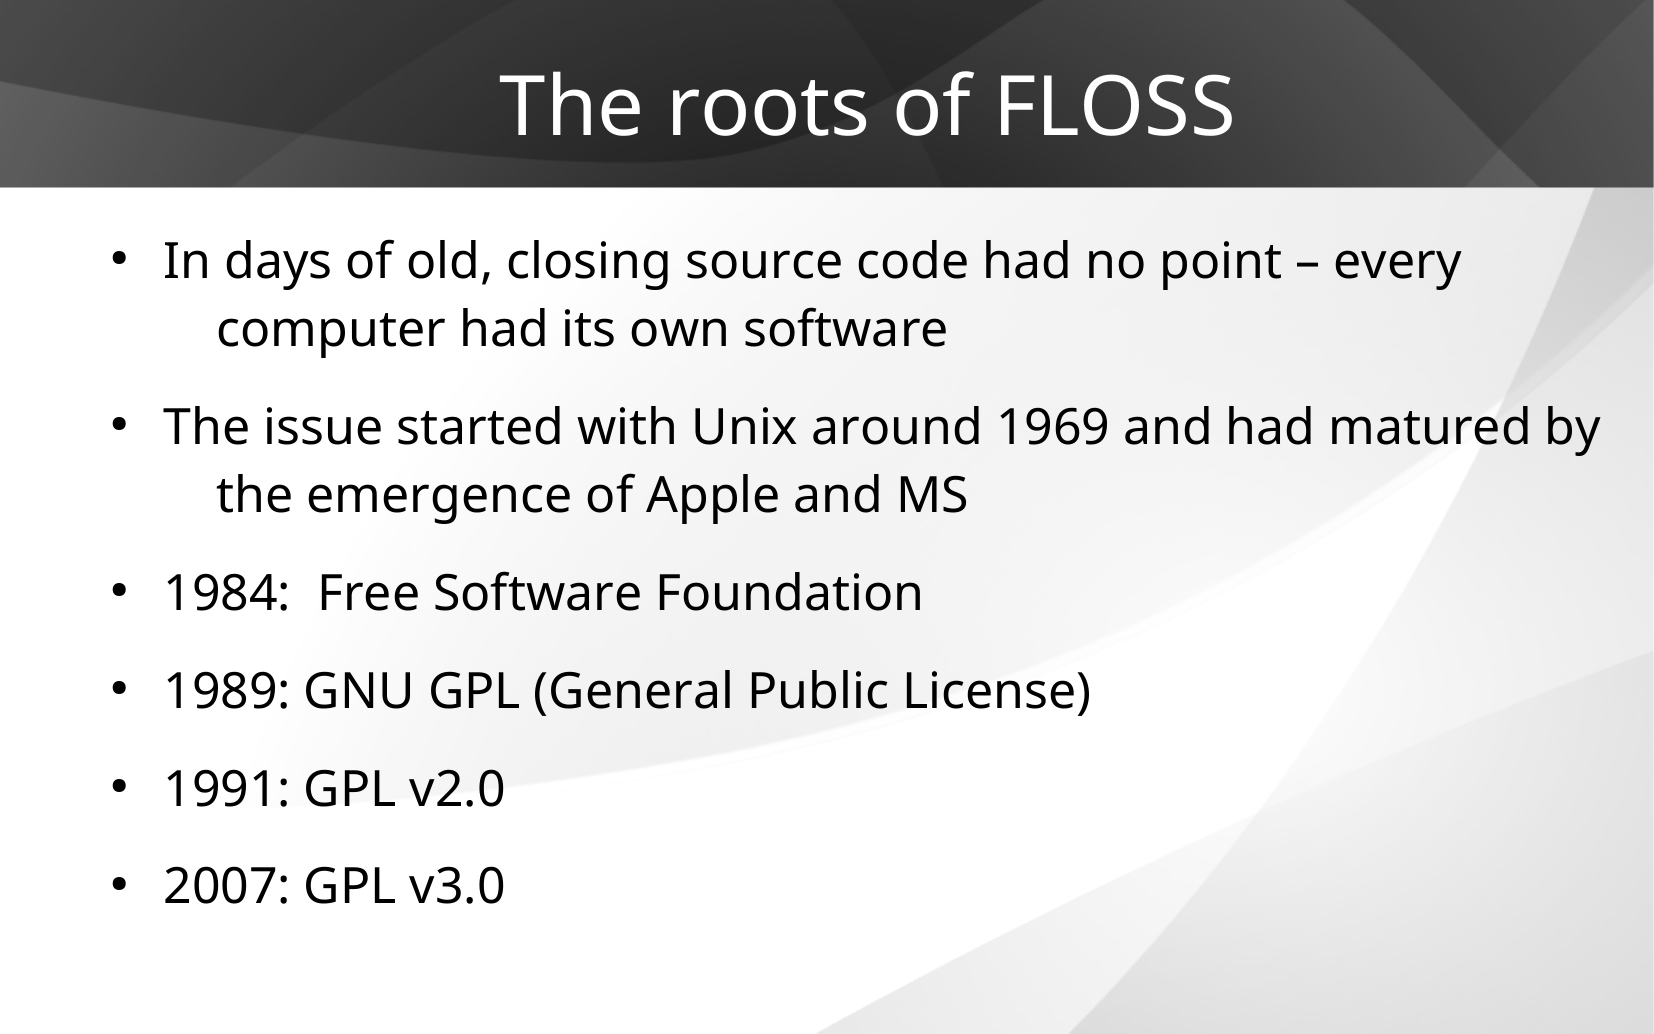

# The roots of FLOSS
In days of old, closing source code had no point – every computer had its own software
The issue started with Unix around 1969 and had matured by the emergence of Apple and MS
1984: Free Software Foundation
1989: GNU GPL (General Public License)
1991: GPL v2.0
2007: GPL v3.0